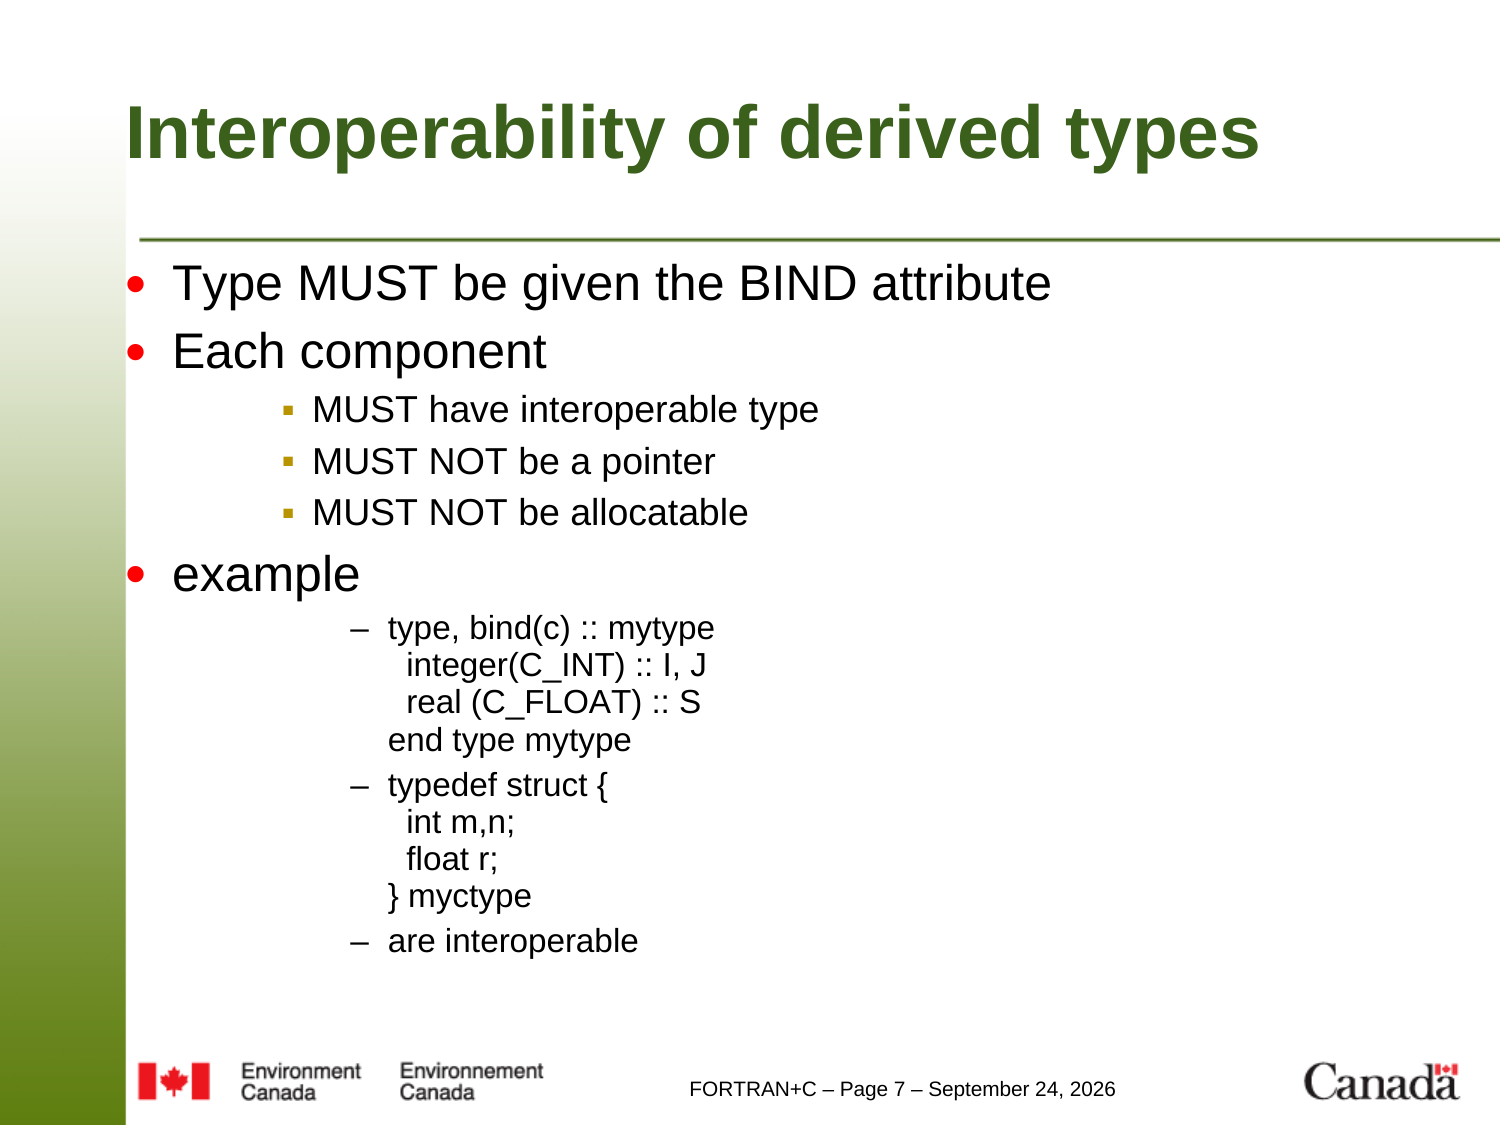

# Interoperability of derived types
Type MUST be given the BIND attribute
Each component
MUST have interoperable type
MUST NOT be a pointer
MUST NOT be allocatable
example
type, bind(c) :: mytype
 integer(C_INT) :: I, J
 real (C_FLOAT) :: S
end type mytype
typedef struct {
 int m,n;
 float r;
} myctype
are interoperable